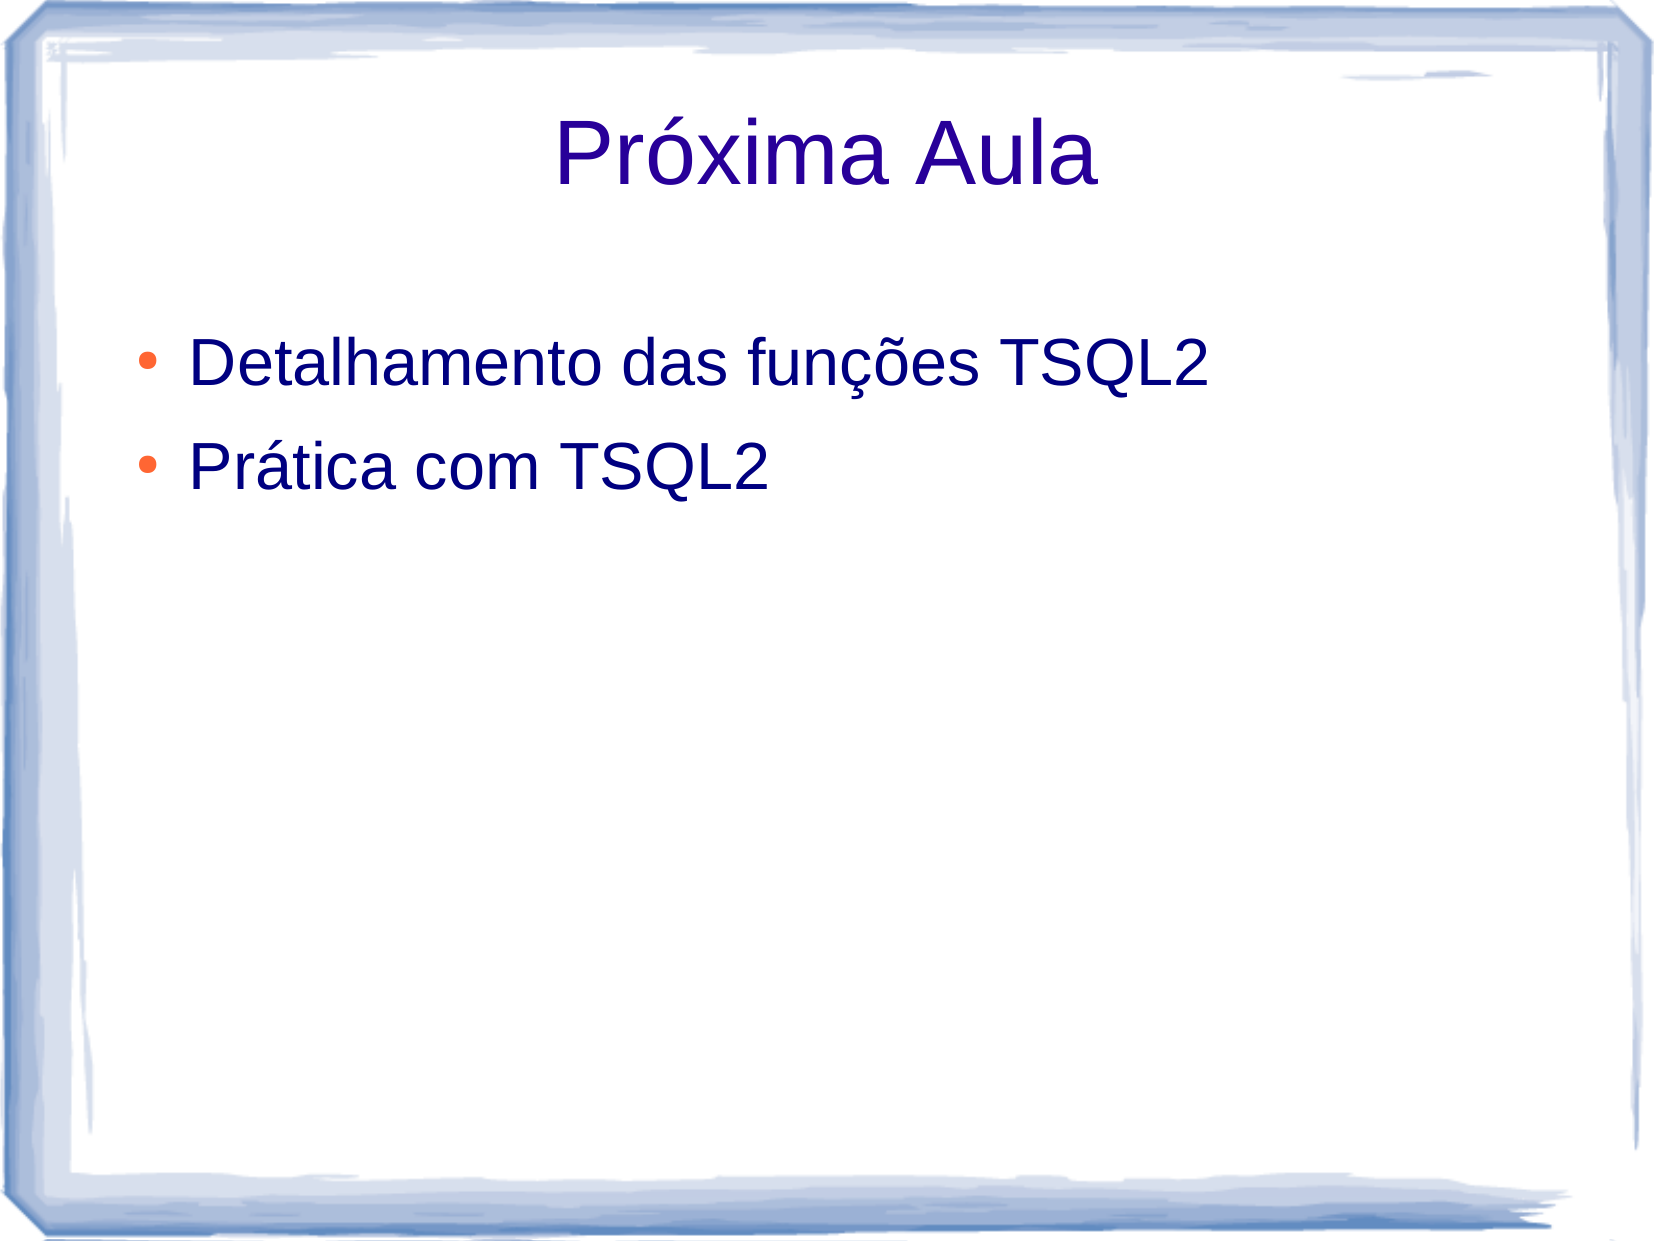

# Próxima Aula
Detalhamento das funções TSQL2
Prática com TSQL2